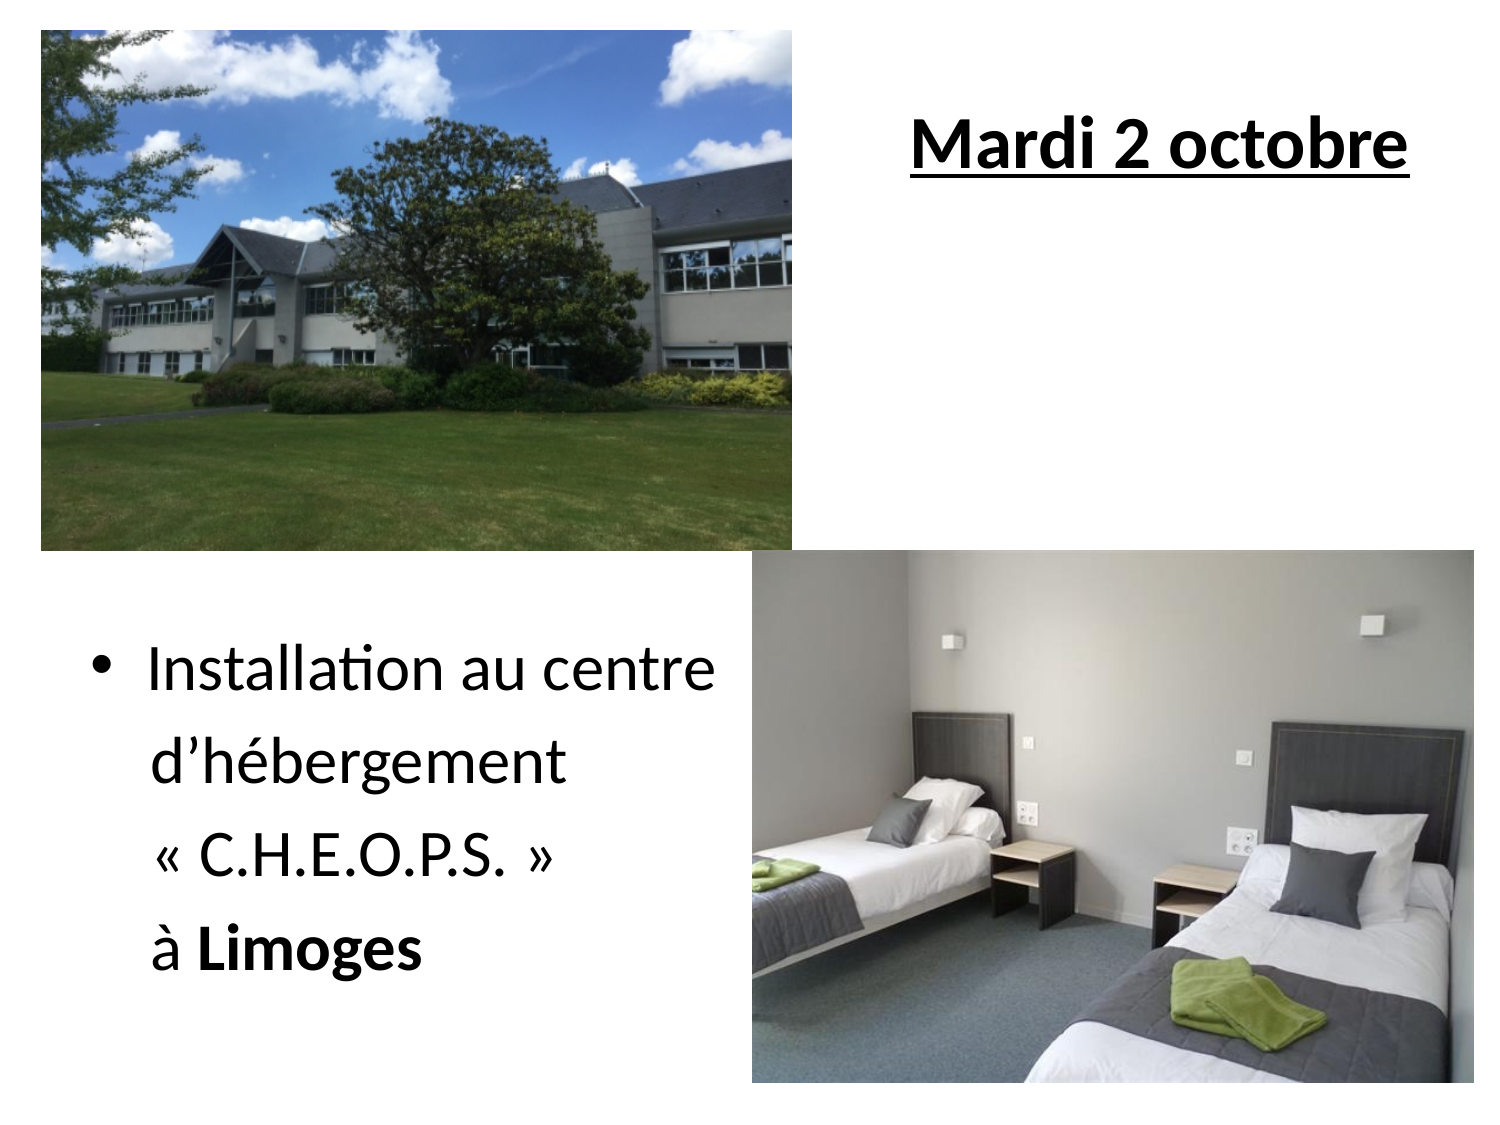

# Mardi 2 octobre
Installation au centre
 d’hébergement
 « C.H.E.O.P.S. »
 à Limoges